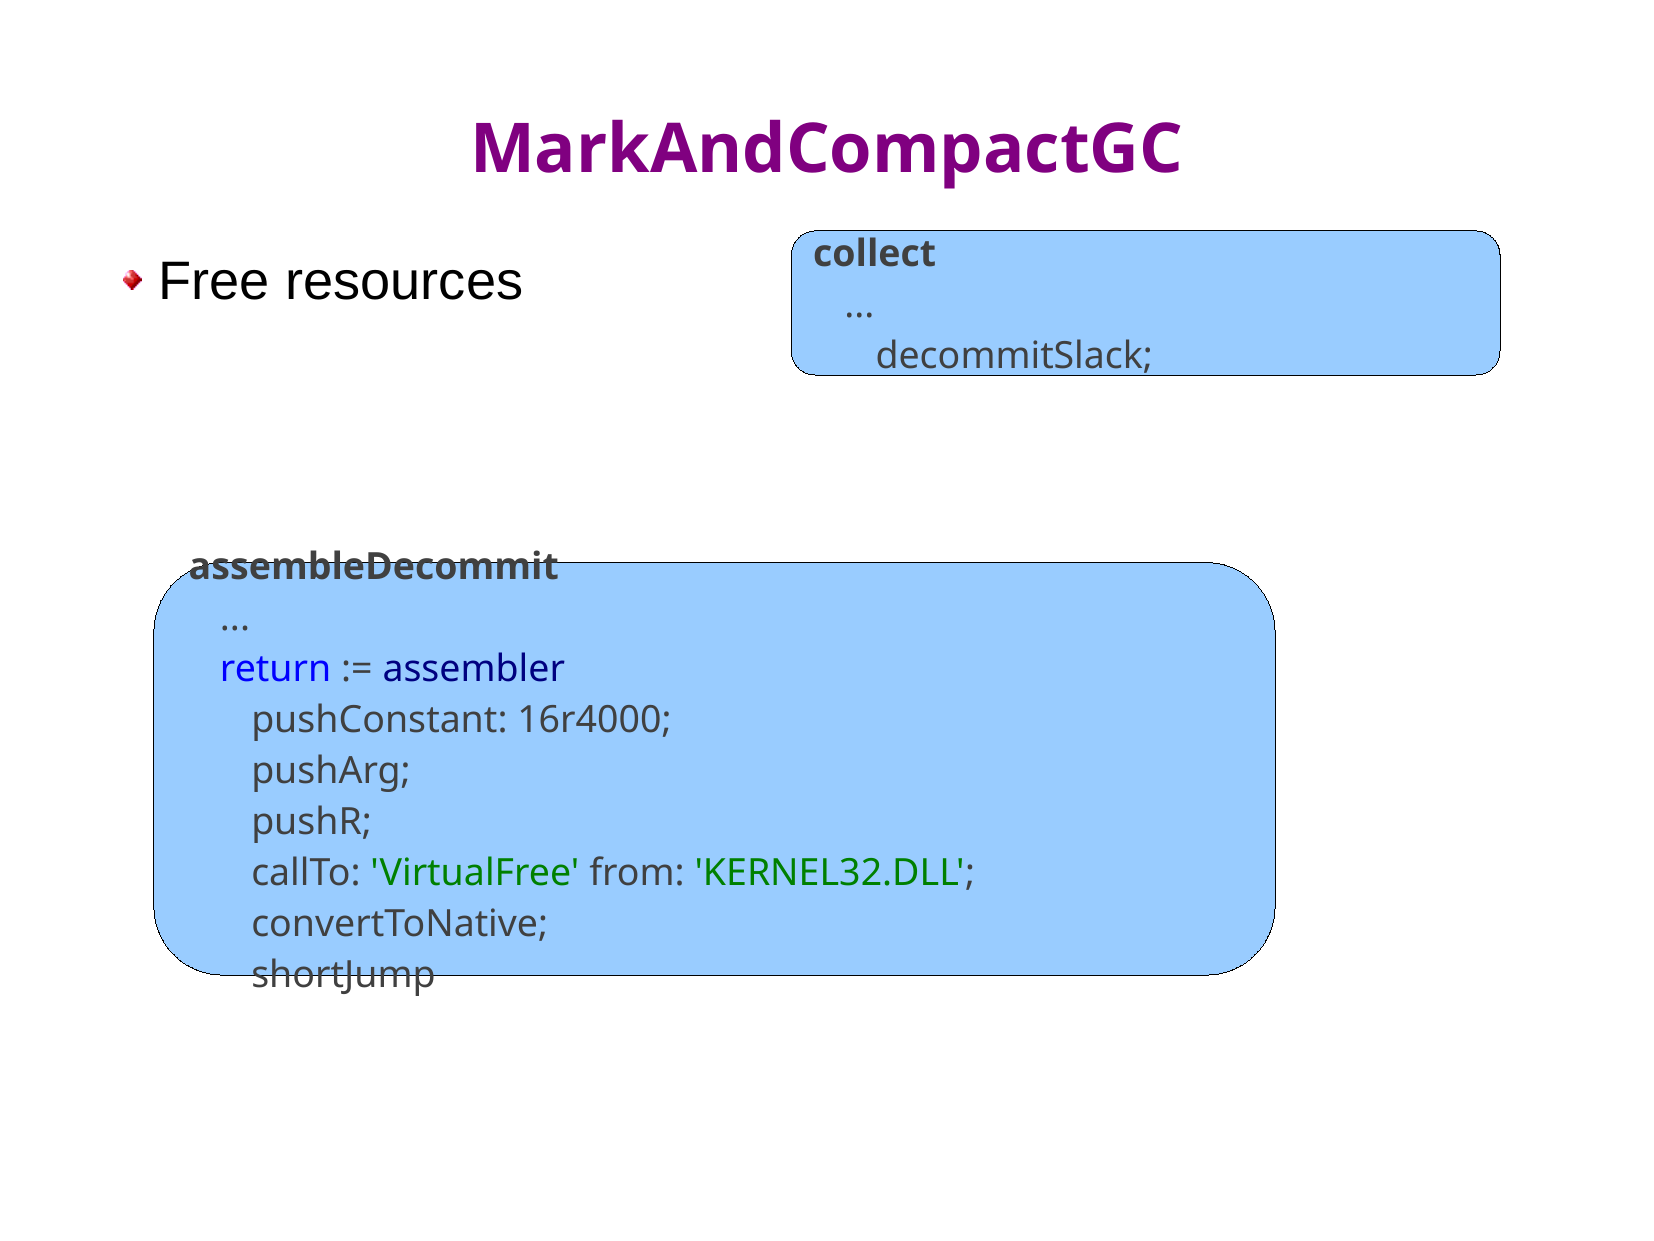

MarkAndCompactGC
collect
	...
		decommitSlack;
Free resources
assembleDecommit
	...
	return := assembler
		pushConstant: 16r4000;
		pushArg;
		pushR;
		callTo: 'VirtualFree' from: 'KERNEL32.DLL';
		convertToNative;
		shortJump